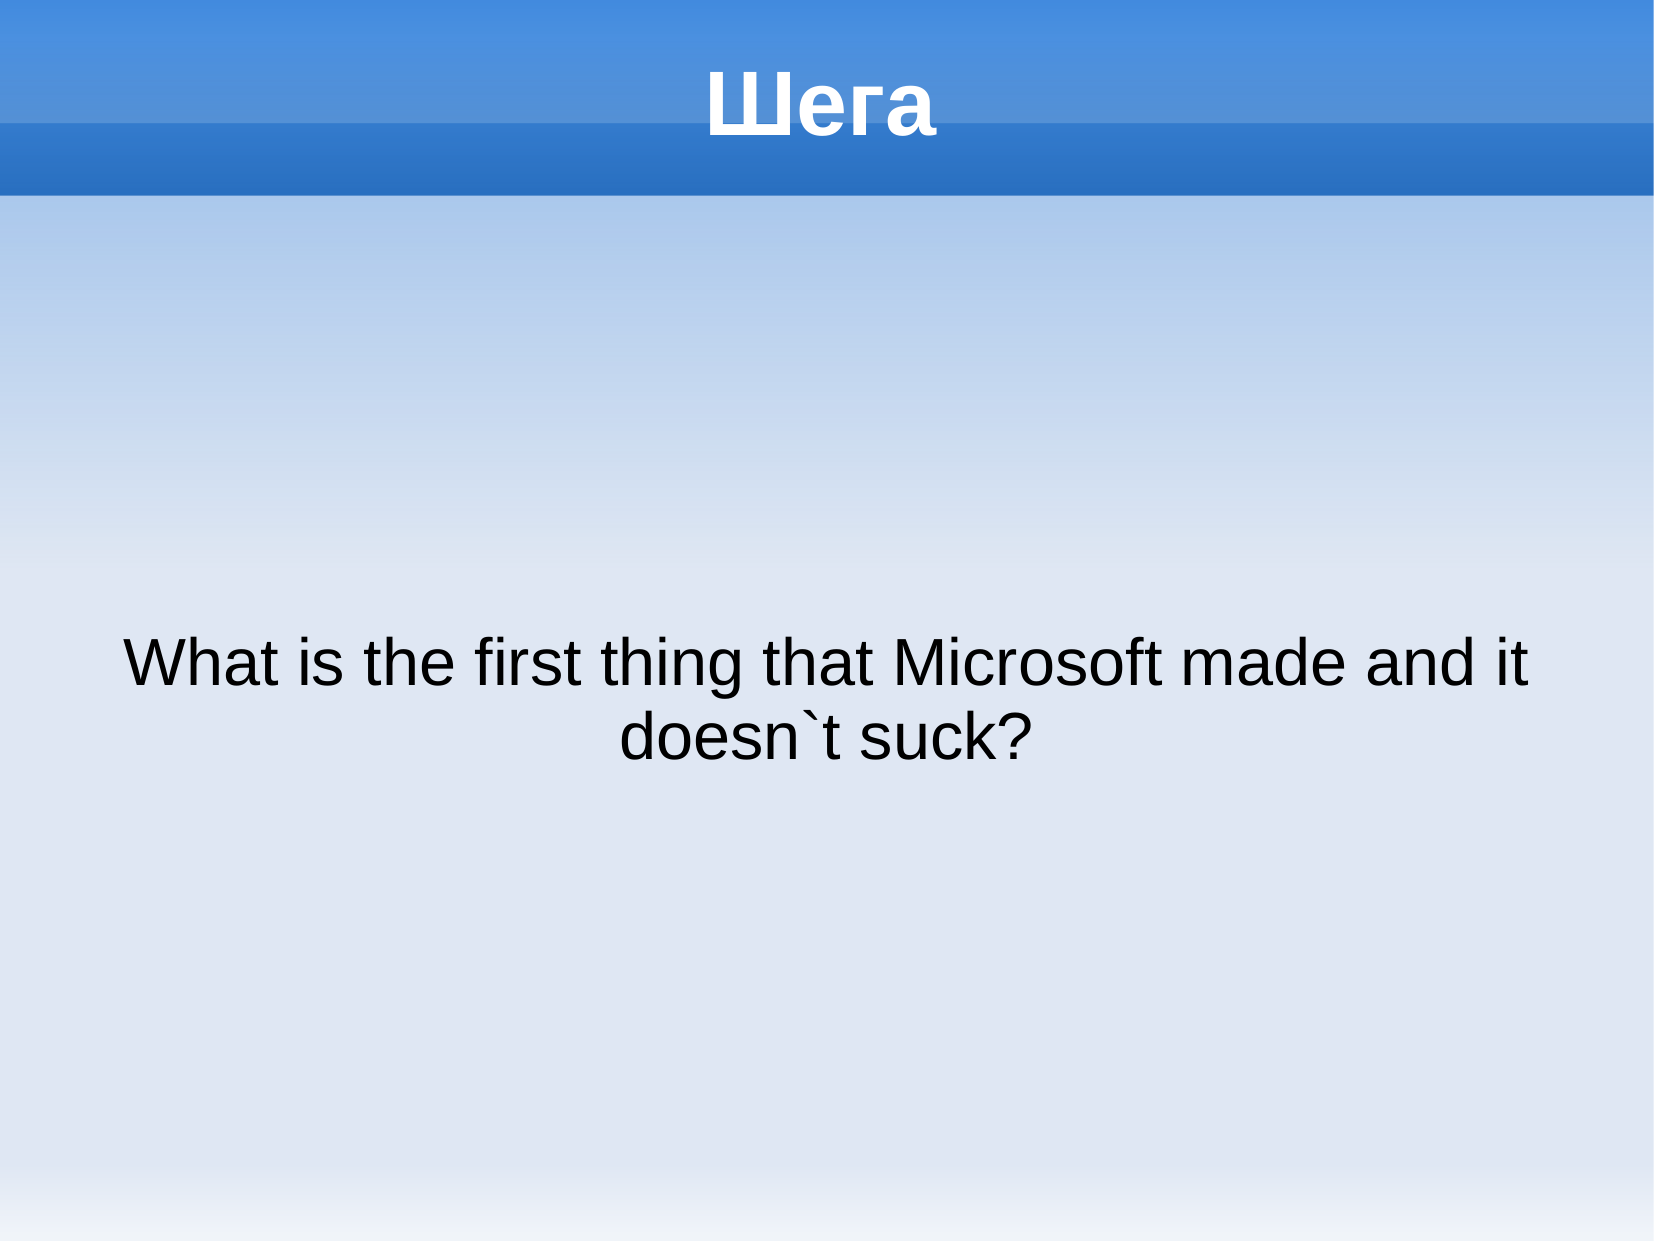

# Шега
What is the first thing that Microsoft made and it doesn`t suck?